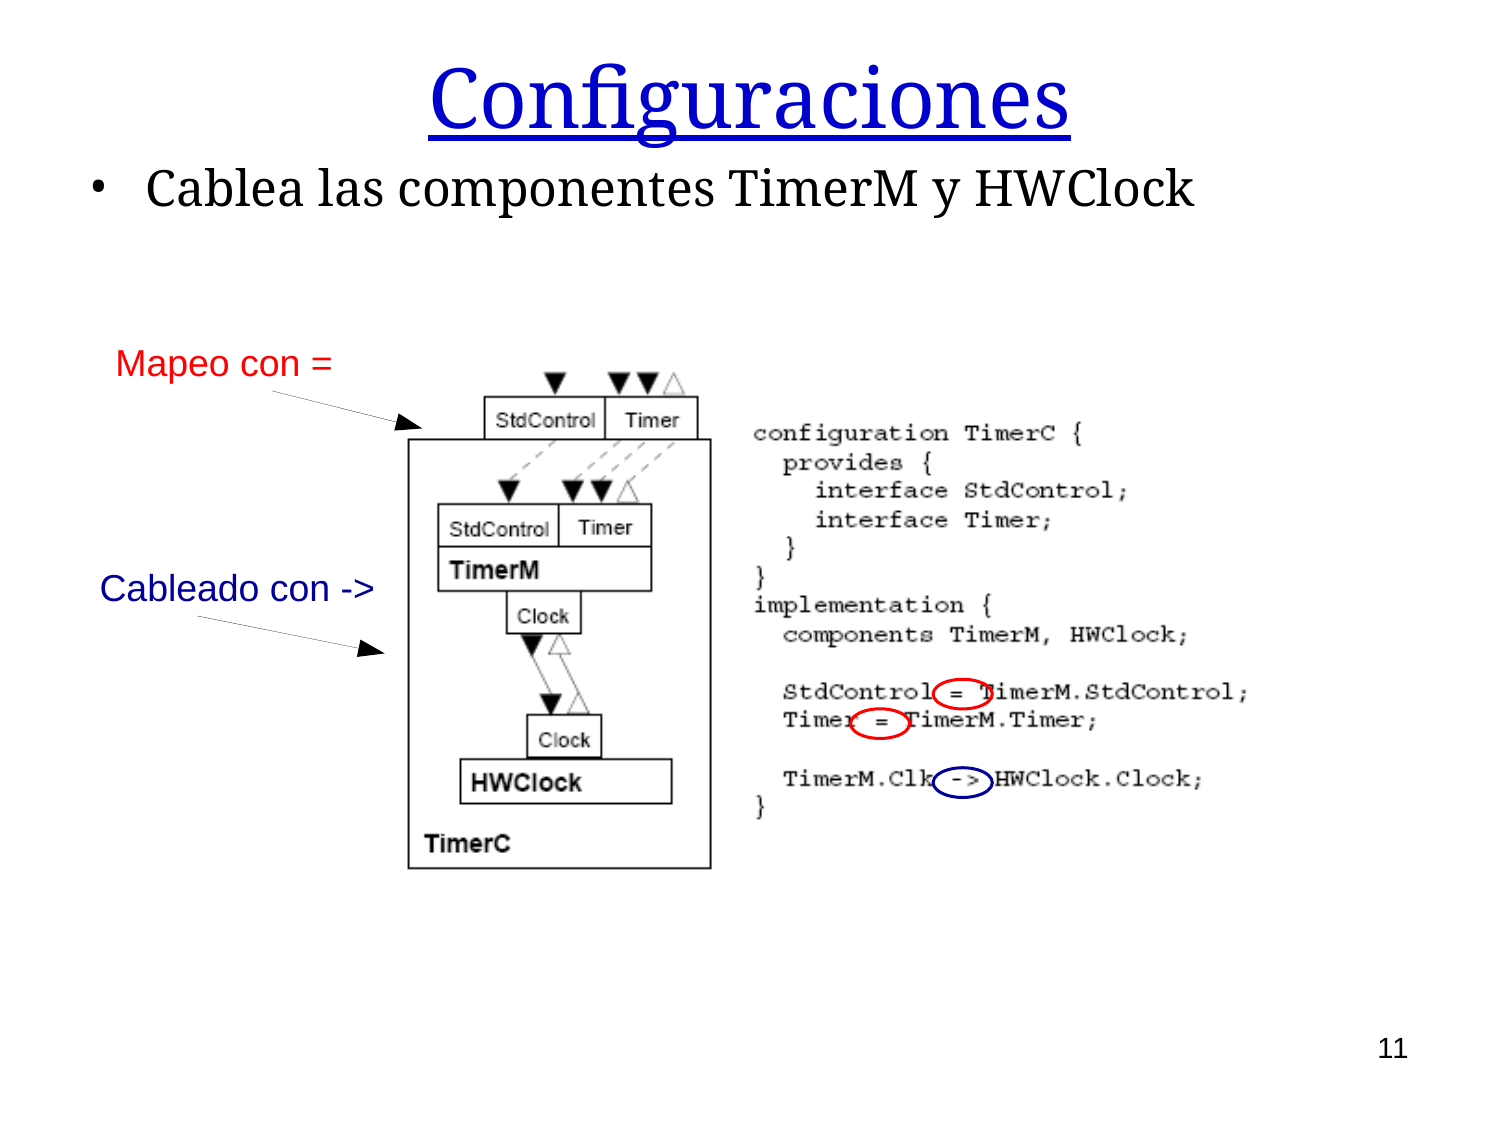

# Configuraciones
Cablea las componentes TimerM y HWClock
Mapeo con =
Cableado con ->
11